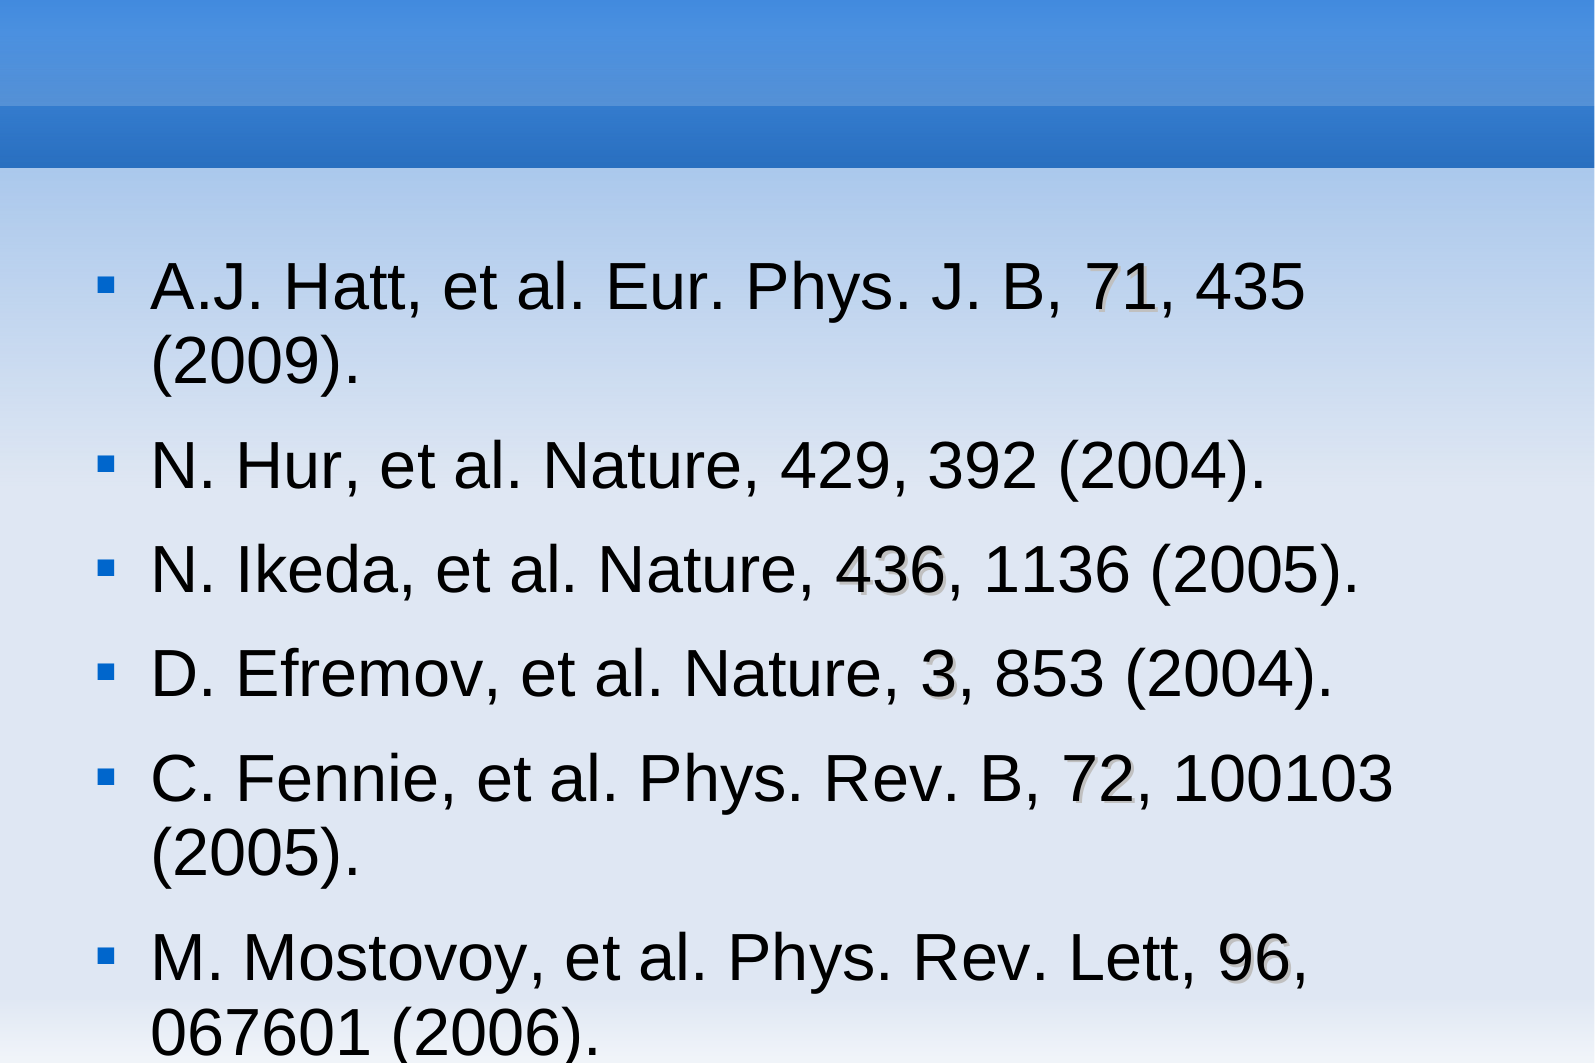

#
A.J. Hatt, et al. Eur. Phys. J. B, 71, 435 (2009).
N. Hur, et al. Nature, 429, 392 (2004).
N. Ikeda, et al. Nature, 436, 1136 (2005).
D. Efremov, et al. Nature, 3, 853 (2004).
C. Fennie, et al. Phys. Rev. B, 72, 100103 (2005).
M. Mostovoy, et al. Phys. Rev. Lett, 96, 067601 (2006).